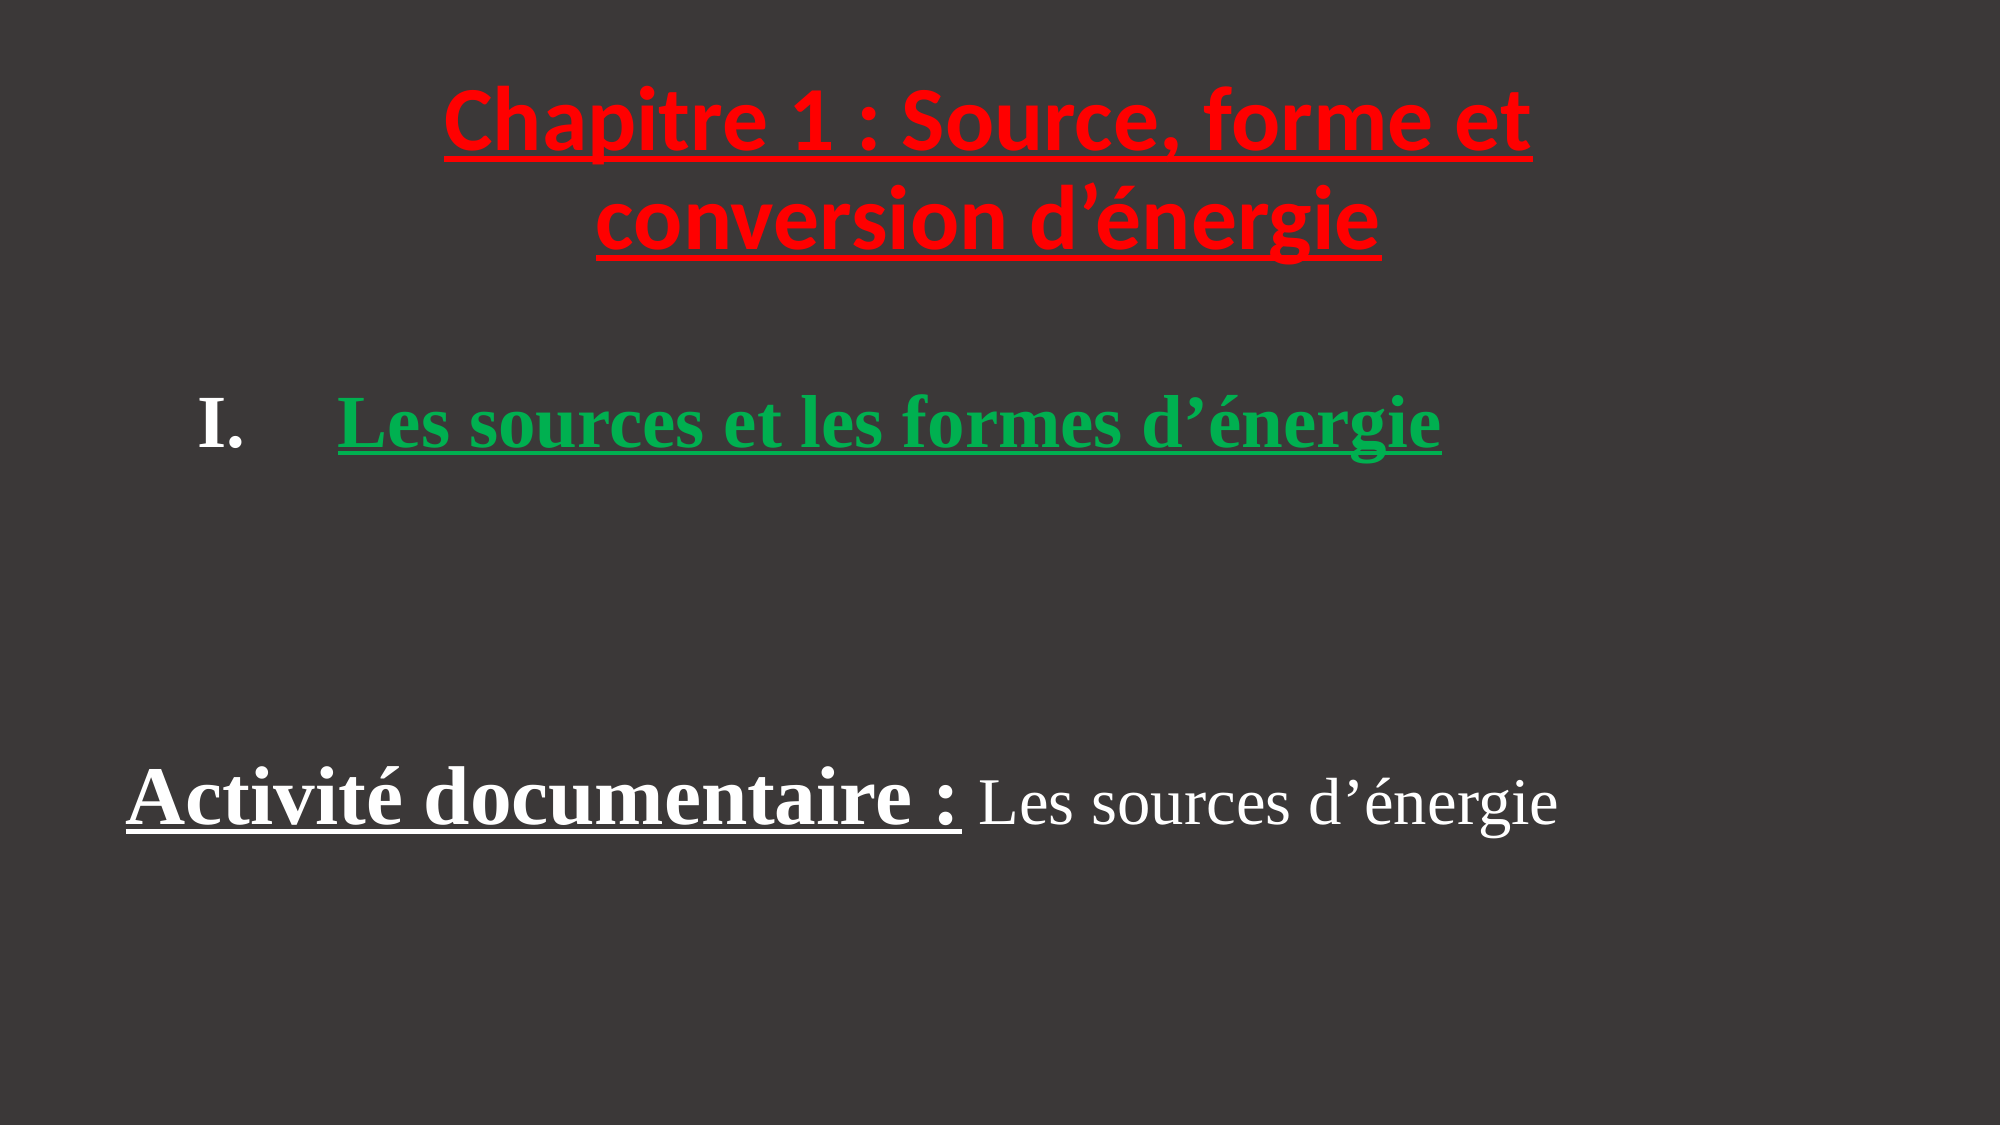

Chapitre 1 : Source, forme et conversion d’énergie
Les sources et les formes d’énergie
Activité documentaire : Les sources d’énergie